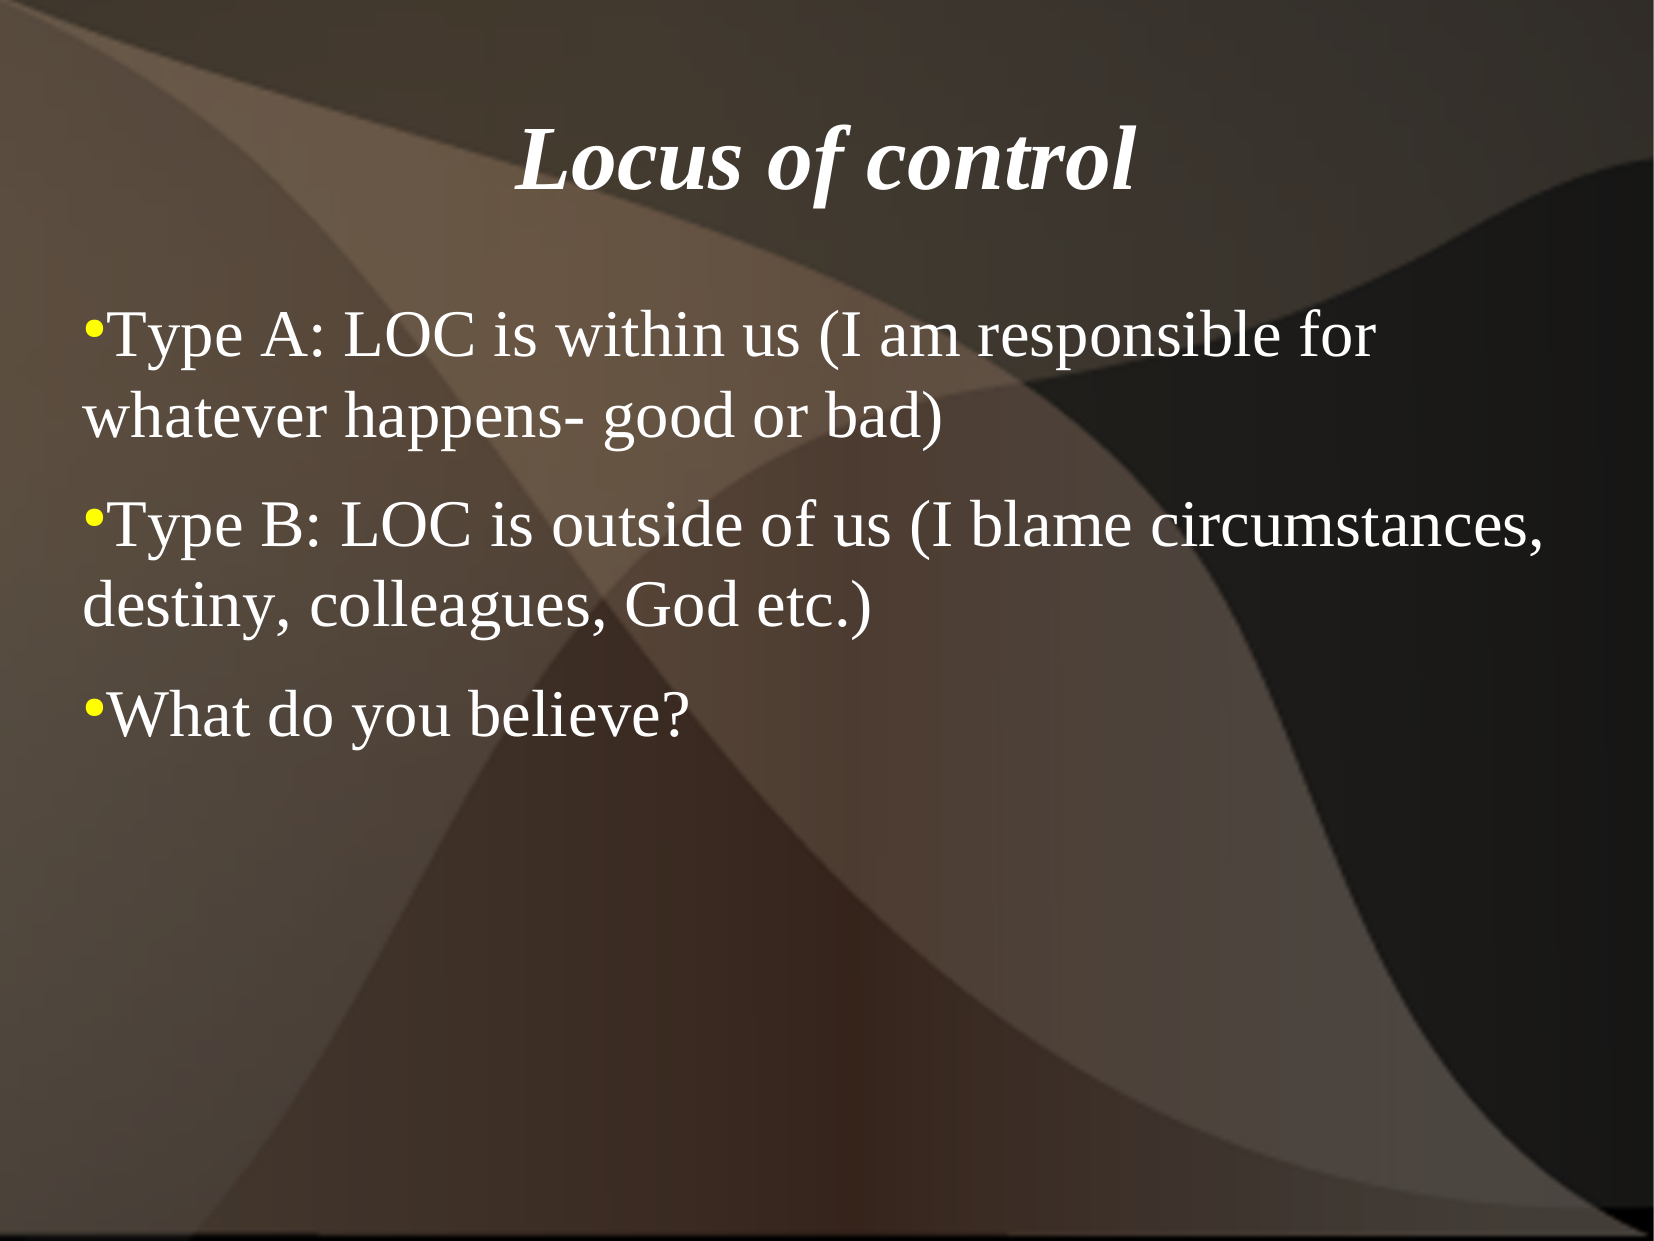

# Locus of control
Type A: LOC is within us (I am responsible for whatever happens- good or bad)
Type B: LOC is outside of us (I blame circumstances, destiny, colleagues, God etc.)
What do you believe?